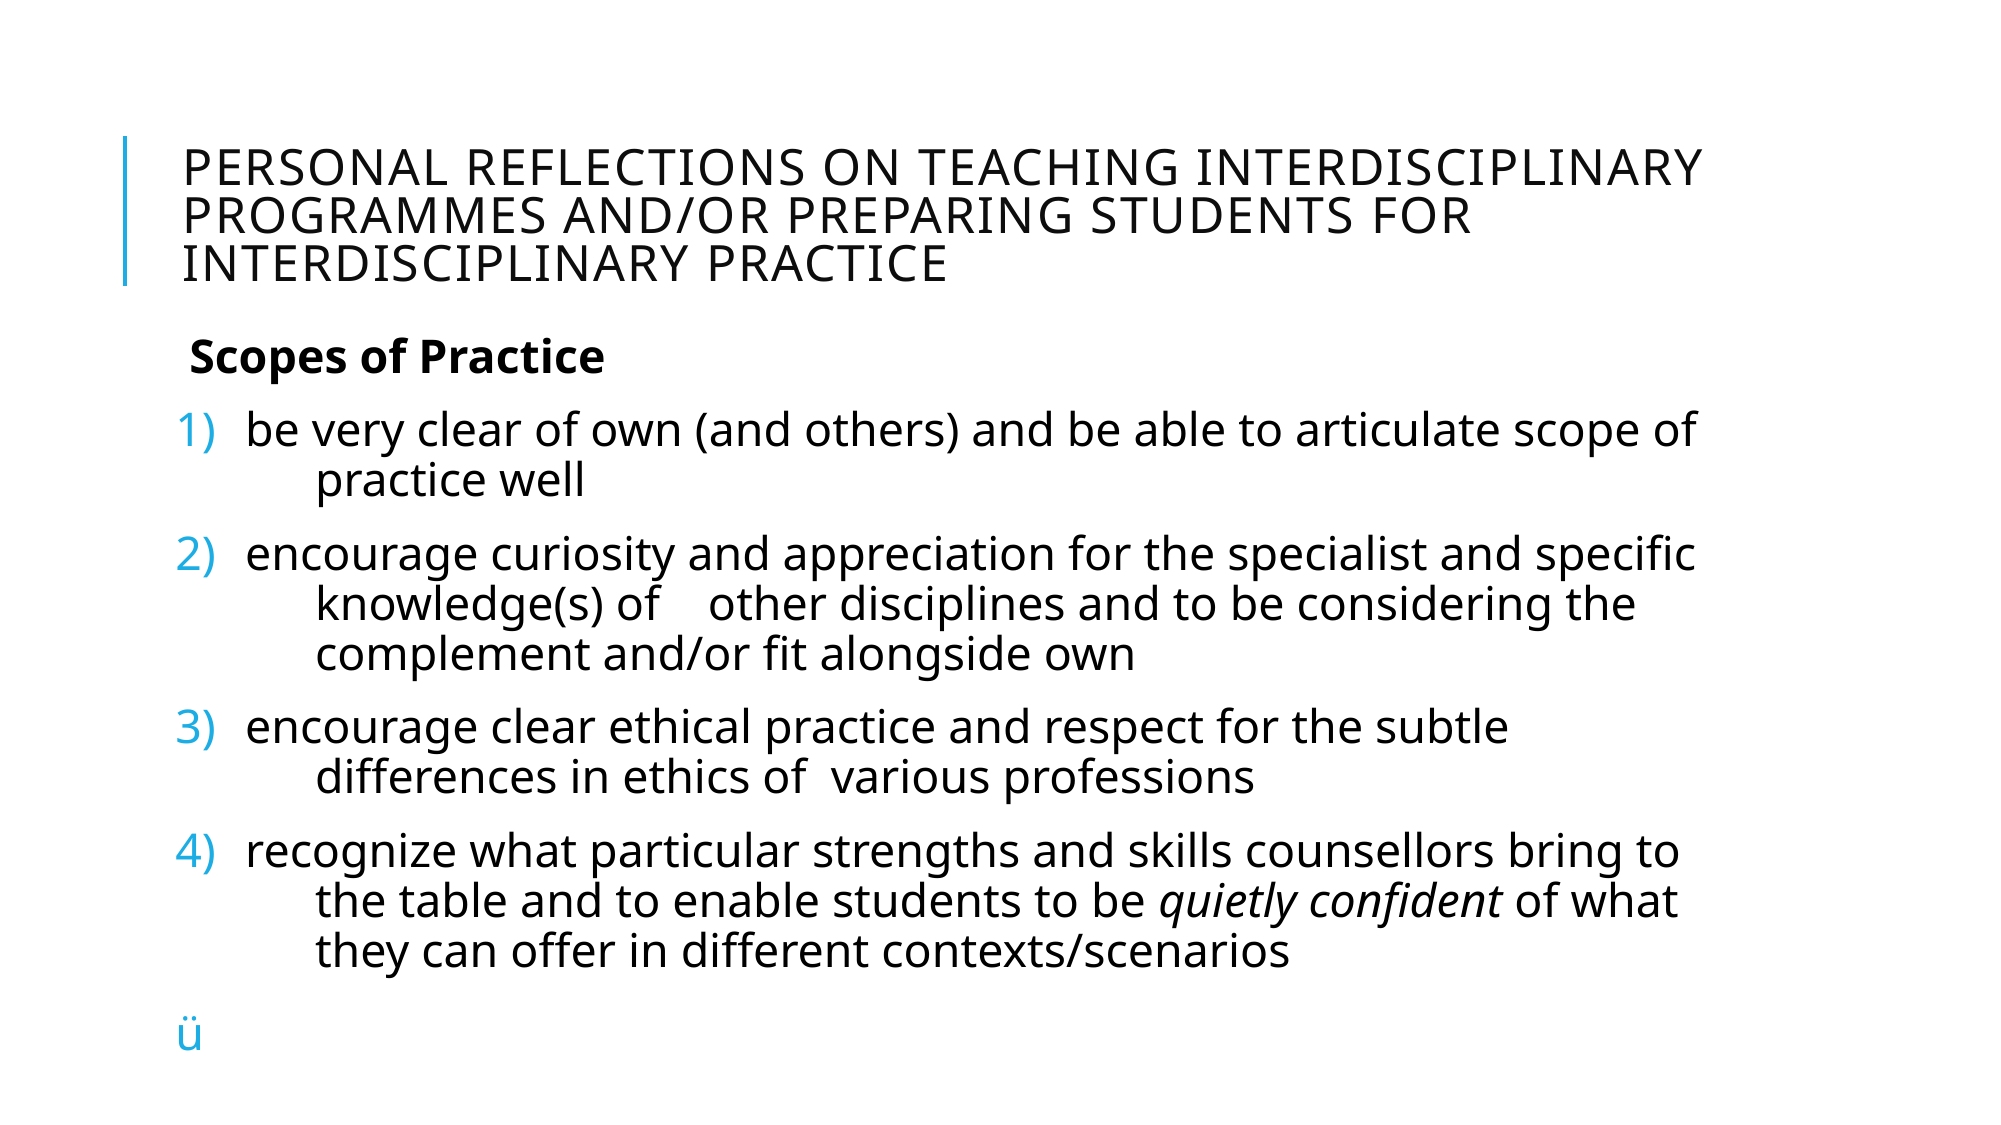

# Personal reflections on teaching interdisciplinary programmes and/or preparing Students for Interdisciplinary practice
Scopes of Practice
be very clear of own (and others) and be able to articulate scope of practice well
encourage curiosity and appreciation for the specialist and specific knowledge(s) of other disciplines and to be considering the complement and/or fit alongside own
encourage clear ethical practice and respect for the subtle differences in ethics of various professions
recognize what particular strengths and skills counsellors bring to the table and to enable students to be quietly confident of what they can offer in different contexts/scenarios